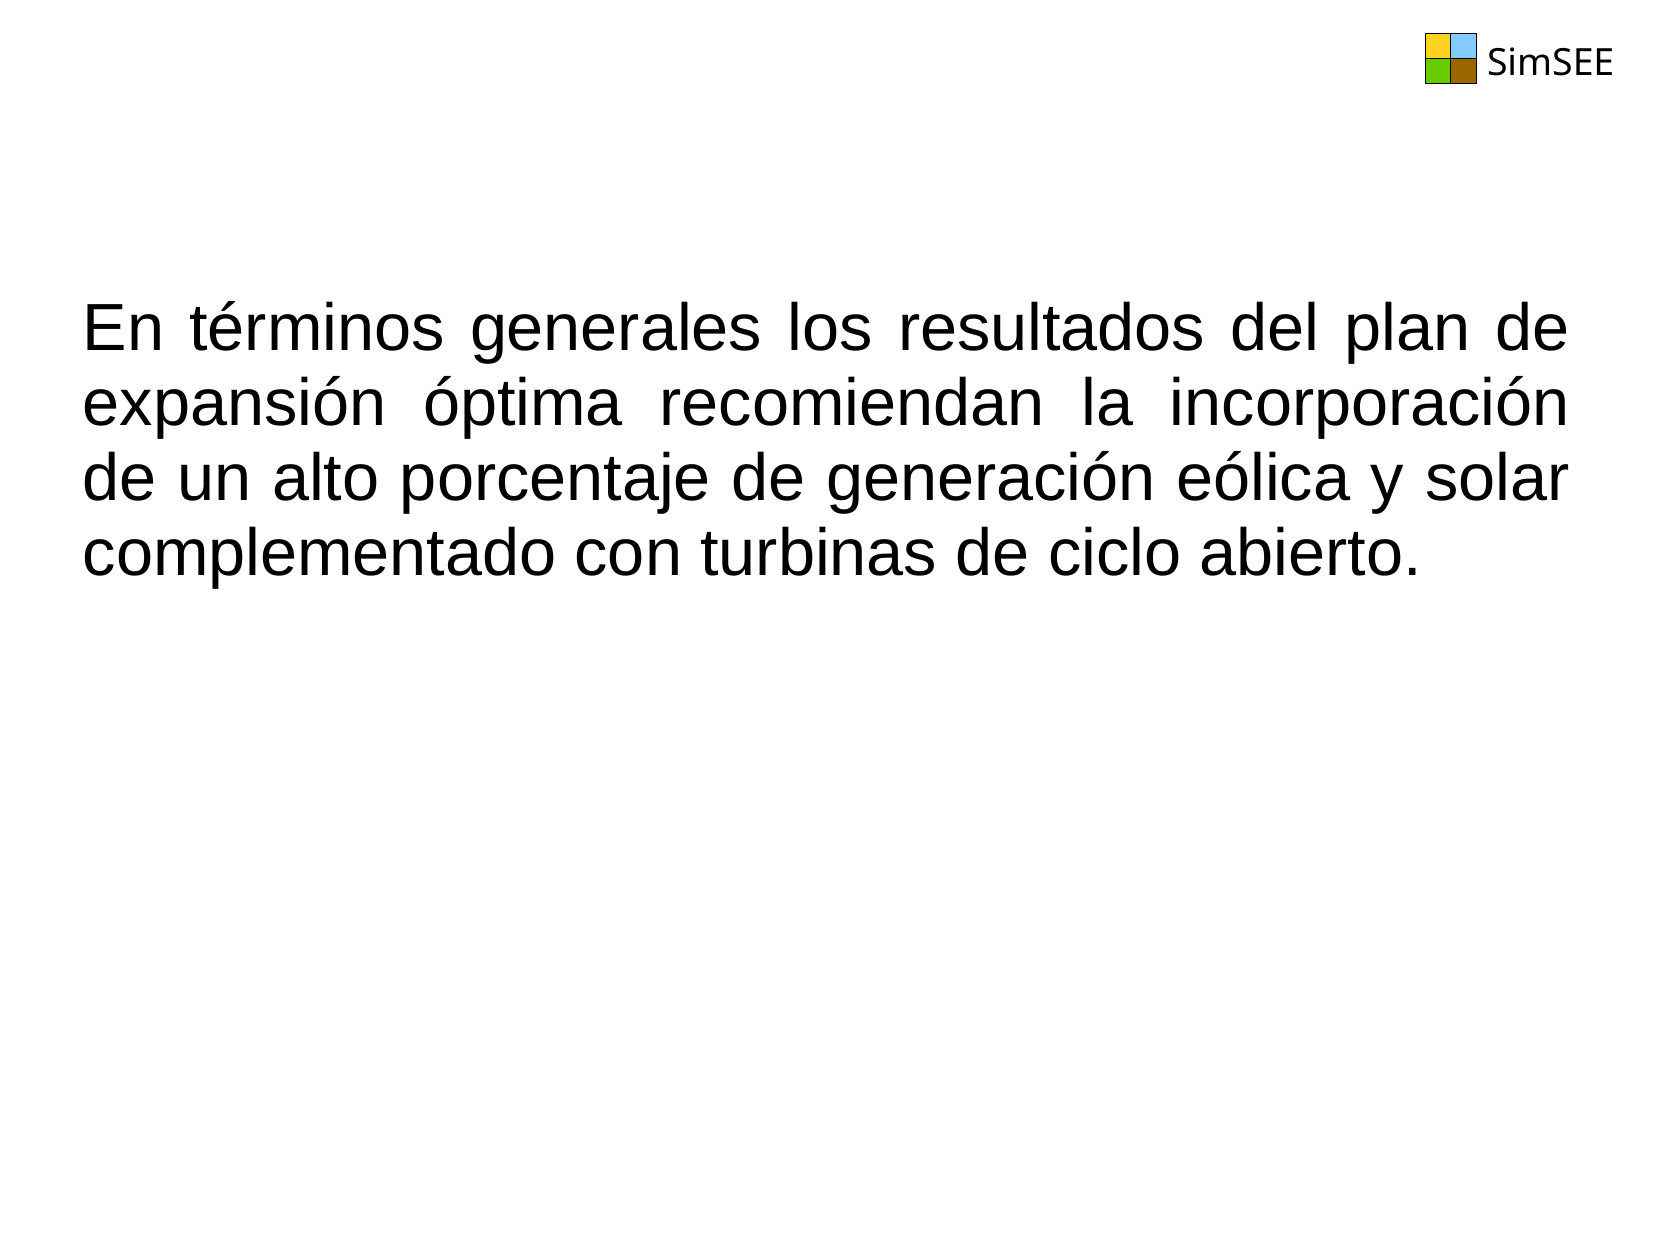

#
En términos generales los resultados del plan de expansión óptima recomiendan la incorporación de un alto porcentaje de generación eólica y solar complementado con turbinas de ciclo abierto.